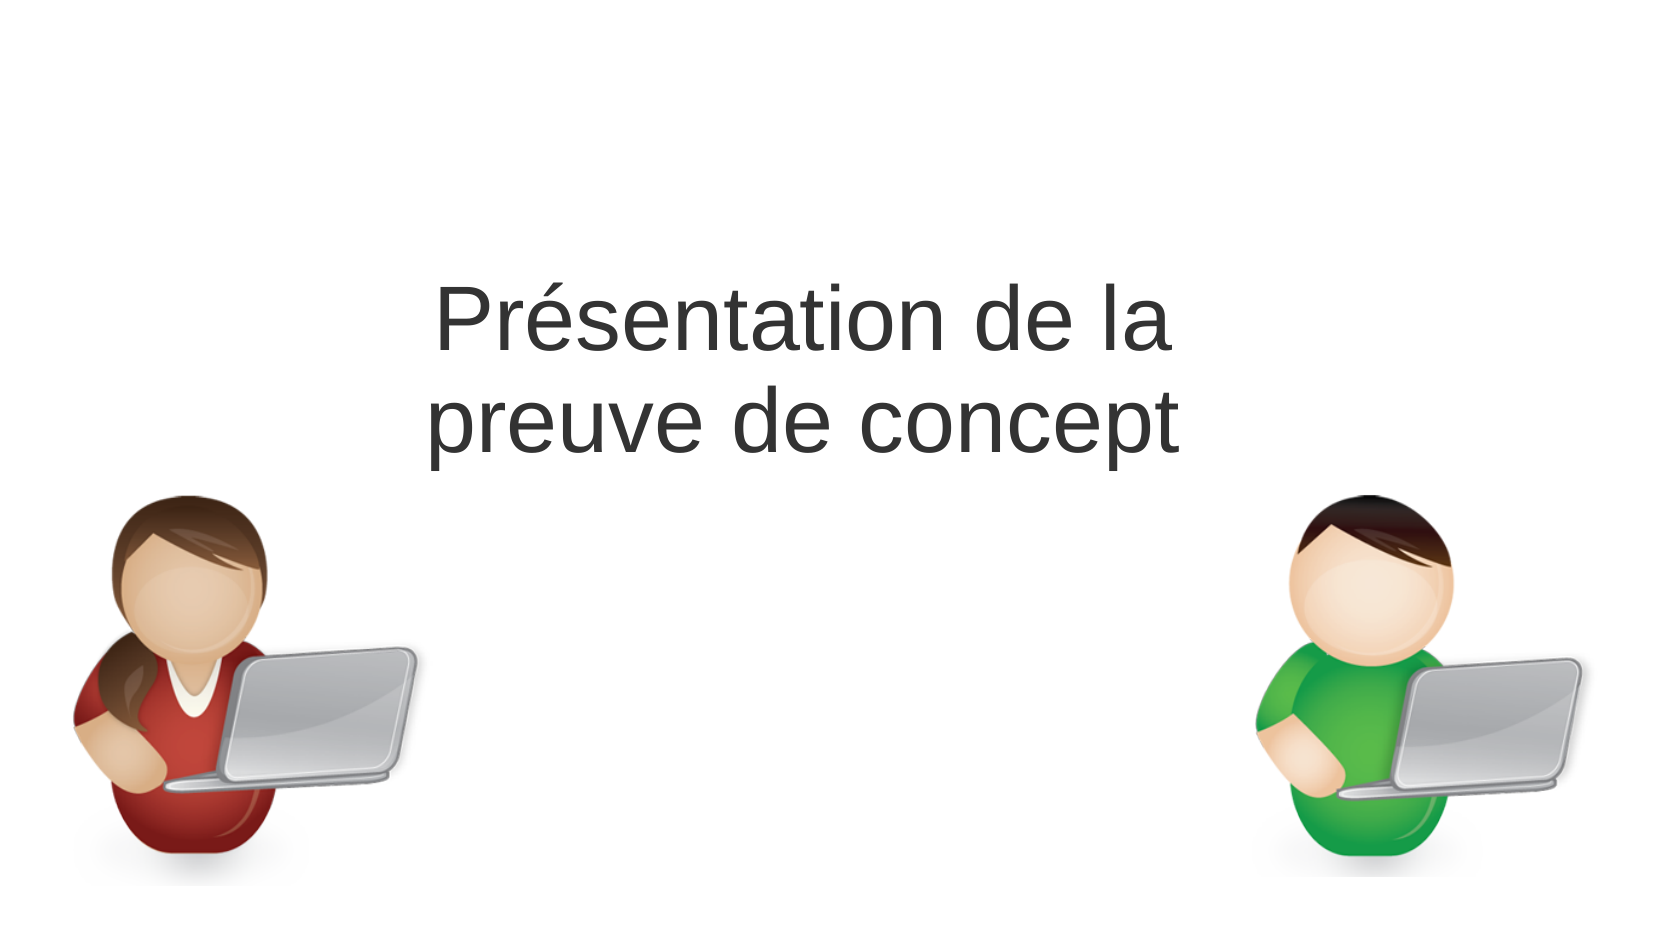

# Présentation de la preuve de concept